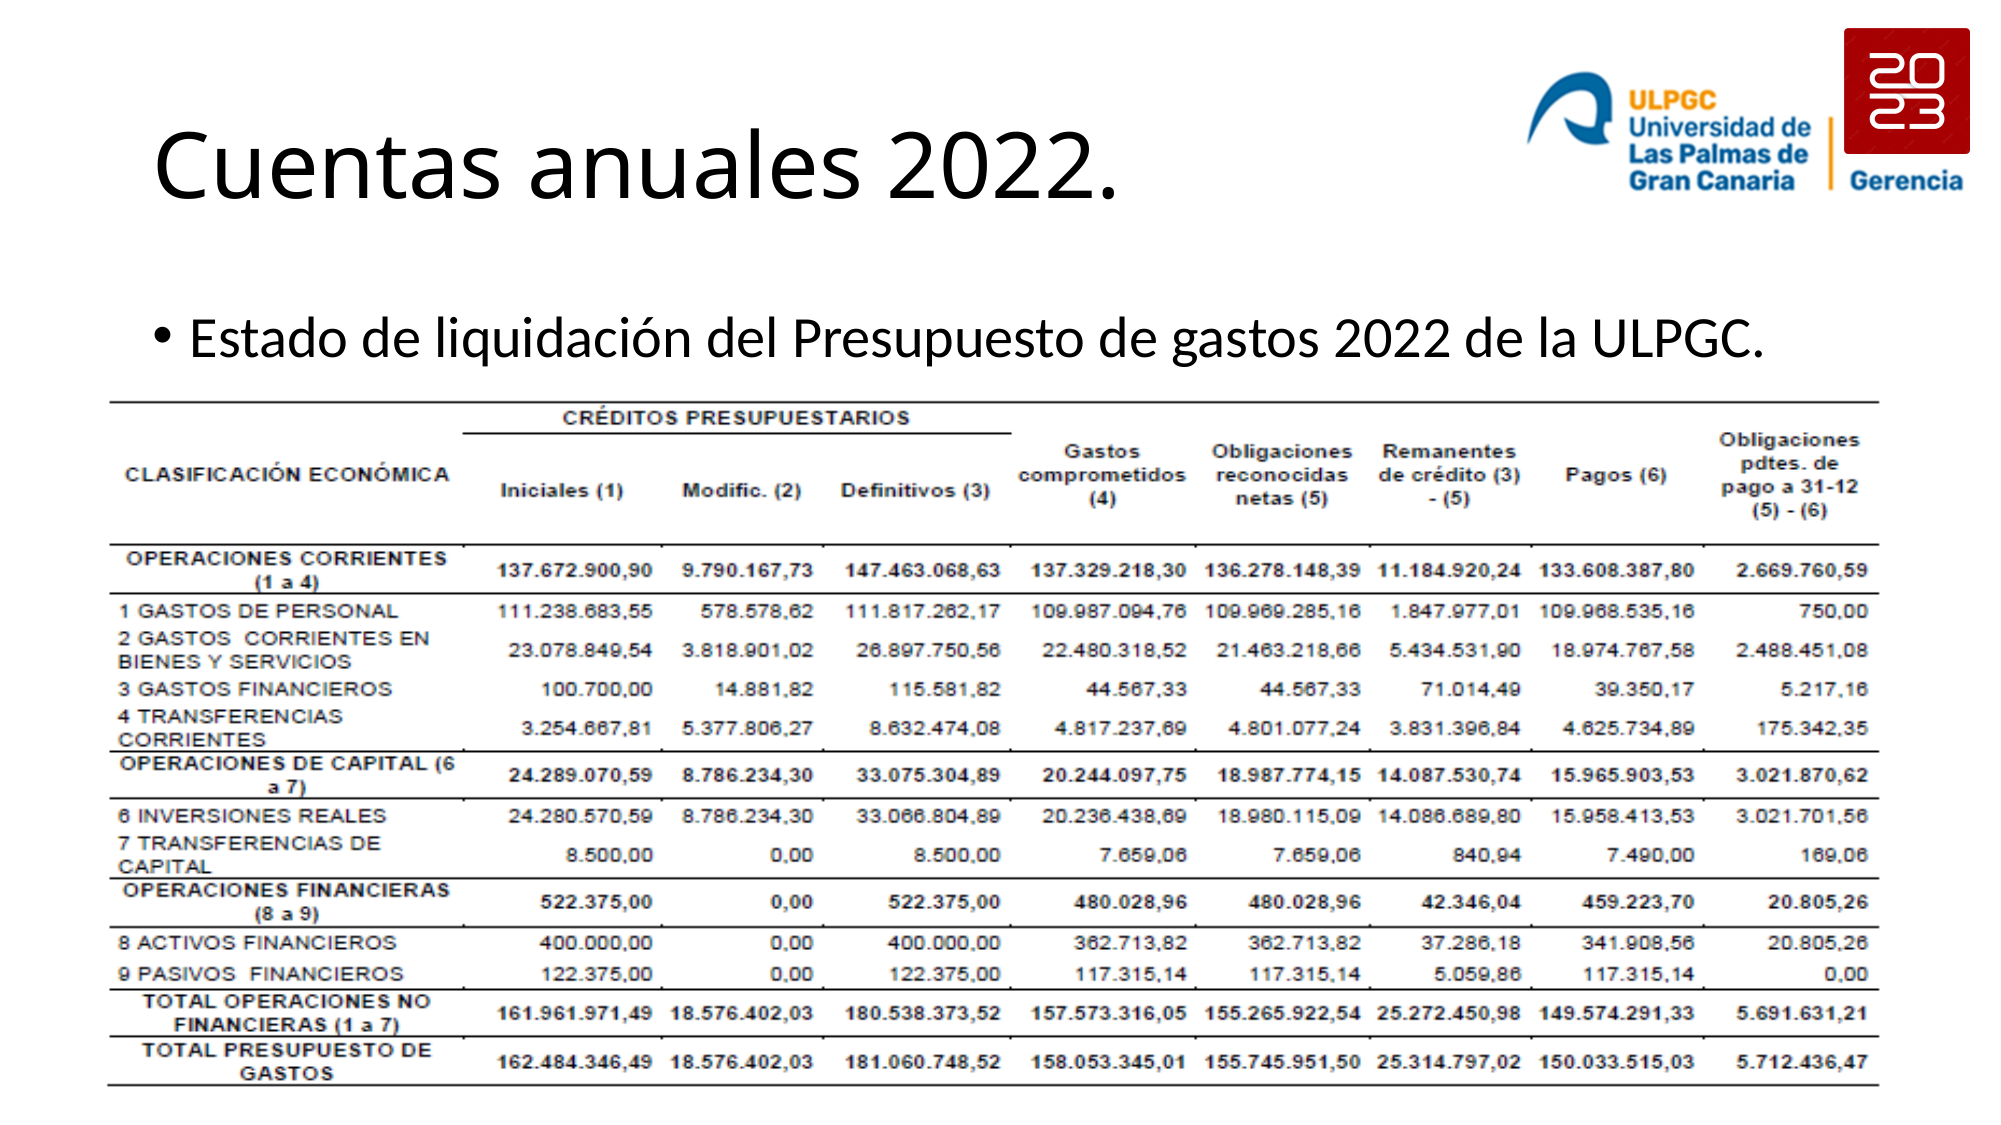

# Cuentas anuales 2022.
Estado de liquidación del Presupuesto de gastos 2022 de la ULPGC.